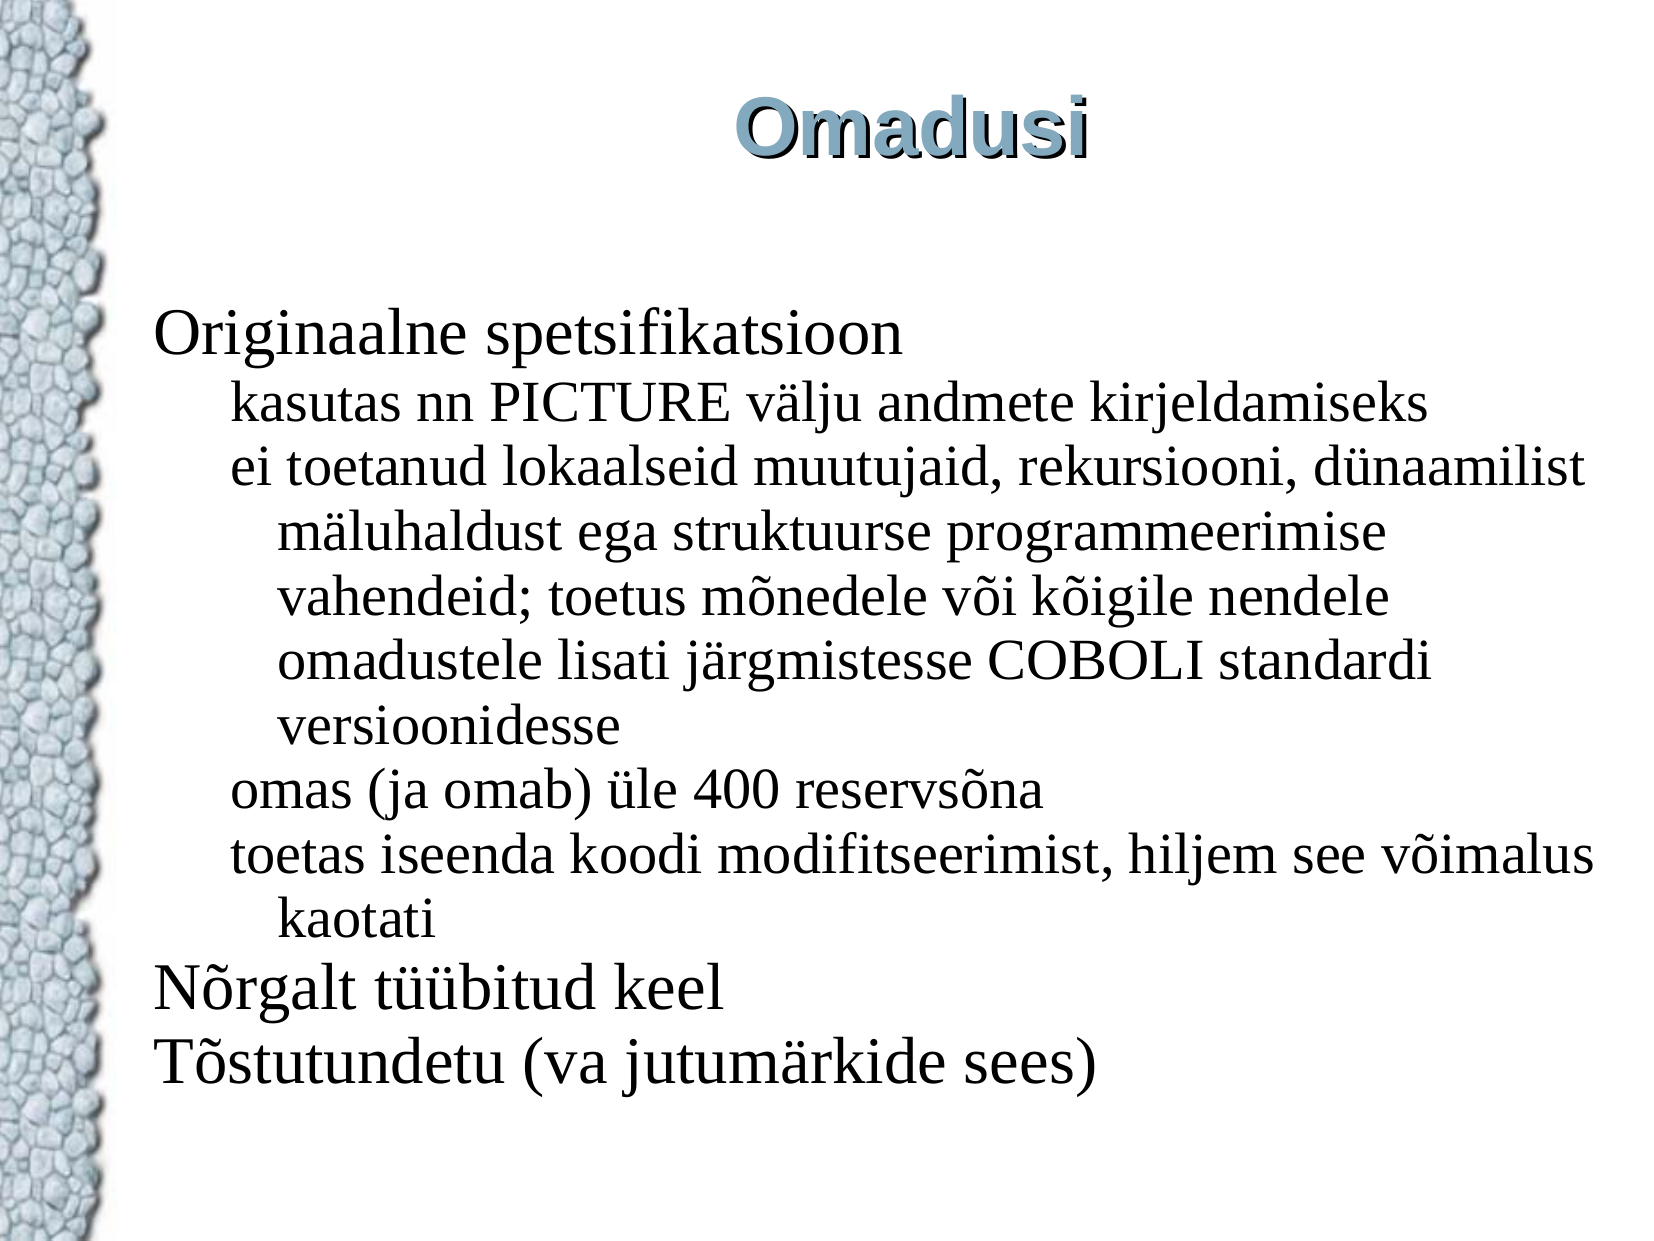

# Omadusi
Originaalne spetsifikatsioon
kasutas nn PICTURE välju andmete kirjeldamiseks
ei toetanud lokaalseid muutujaid, rekursiooni, dünaamilist mäluhaldust ega struktuurse programmeerimise vahendeid; toetus mõnedele või kõigile nendele omadustele lisati järgmistesse COBOLI standardi versioonidesse
omas (ja omab) üle 400 reservsõna
toetas iseenda koodi modifitseerimist, hiljem see võimalus kaotati
Nõrgalt tüübitud keel
Tõstutundetu (va jutumärkide sees)